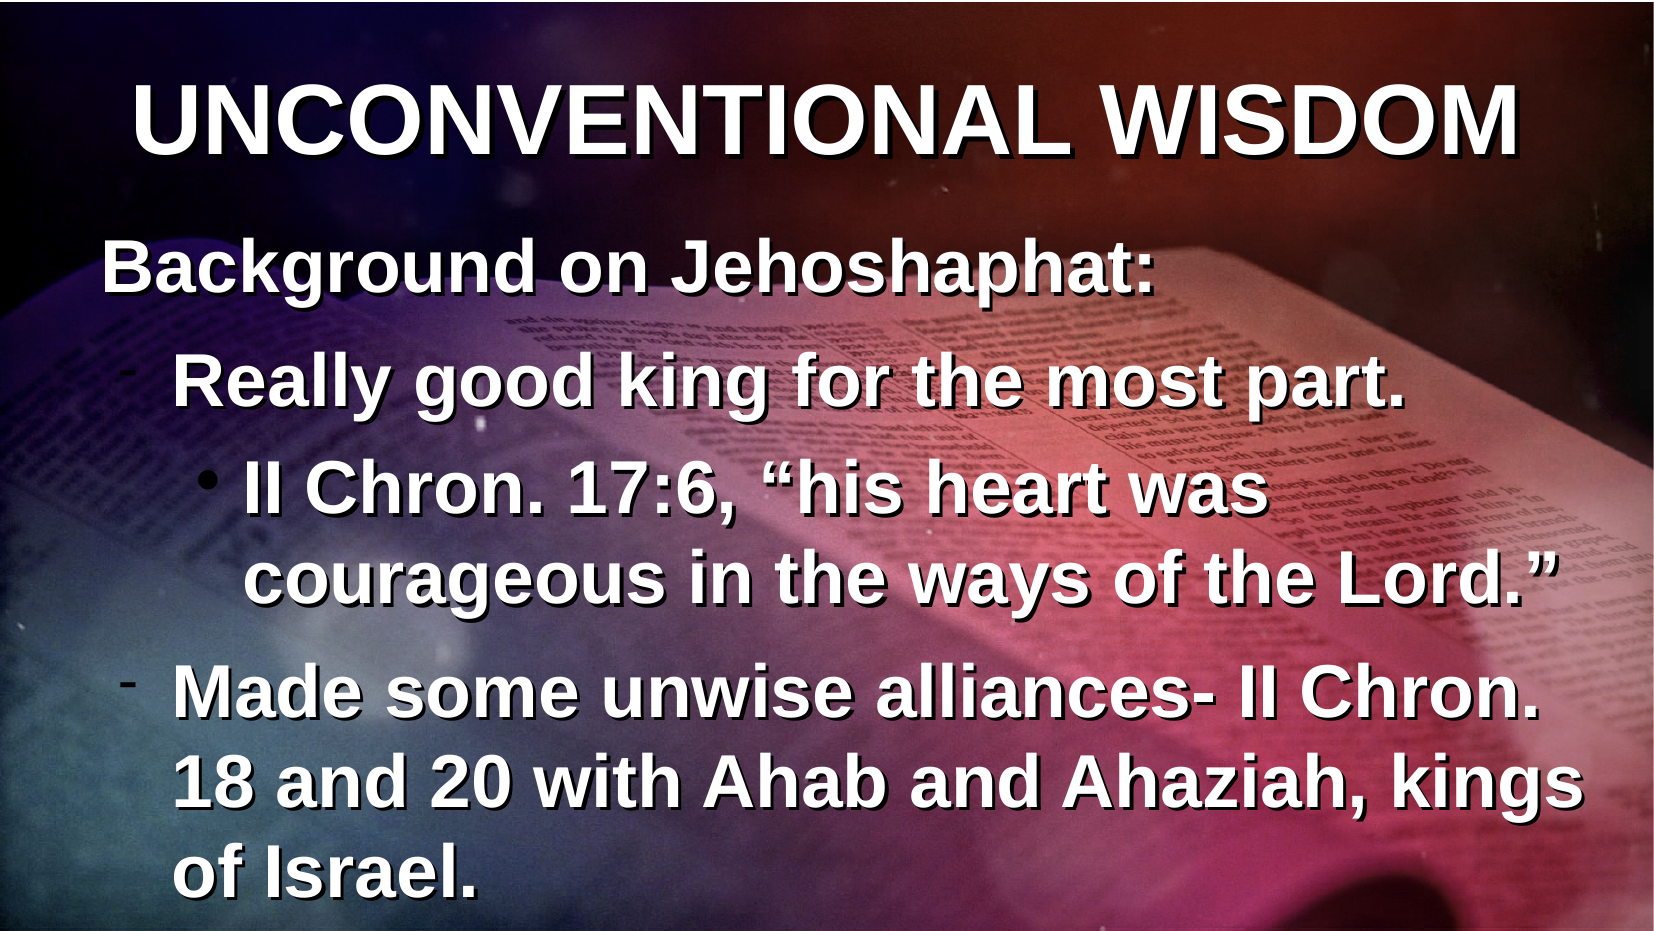

UNCONVENTIONAL WISDOM
Background on Jehoshaphat:
Really good king for the most part.
II Chron. 17:6, “his heart was courageous in the ways of the Lord.”
Made some unwise alliances- II Chron. 18 and 20 with Ahab and Ahaziah, kings of Israel.